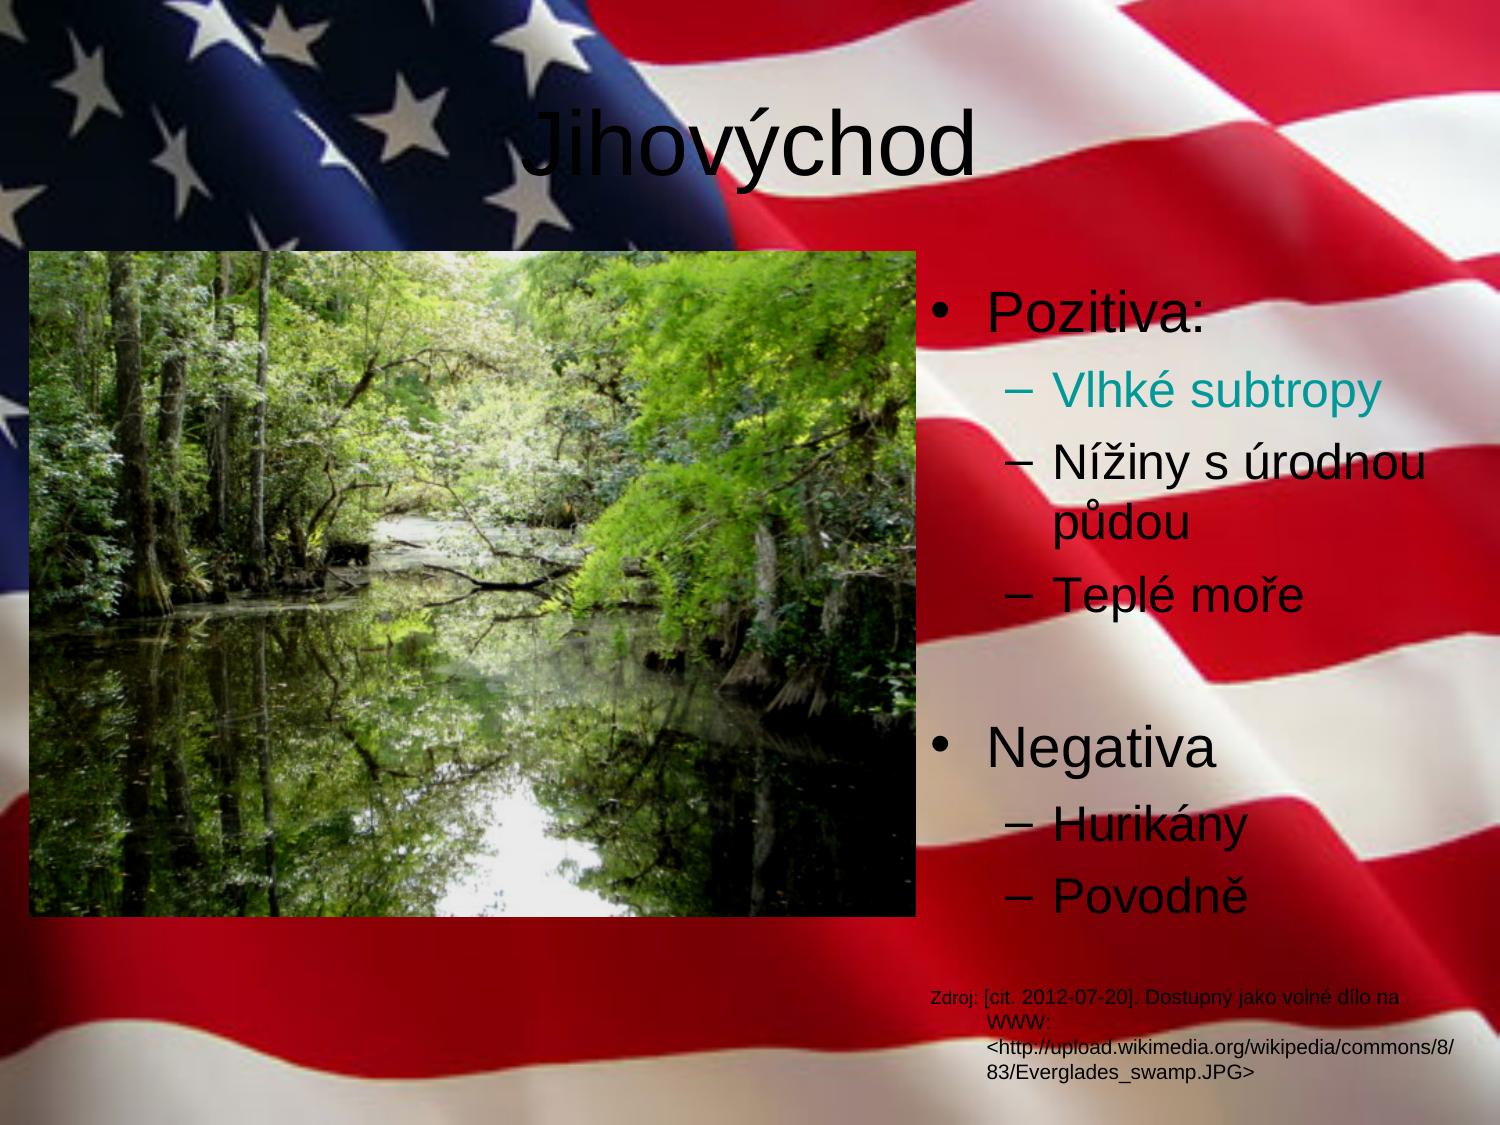

# Jihovýchod
Pozitiva:
Vlhké subtropy
Nížiny s úrodnou půdou
Teplé moře
Negativa
Hurikány
Povodně
Zdroj: [cit. 2012-07-20]. Dostupný jako volné dílo na WWW: <http://upload.wikimedia.org/wikipedia/commons/8/83/Everglades_swamp.JPG>